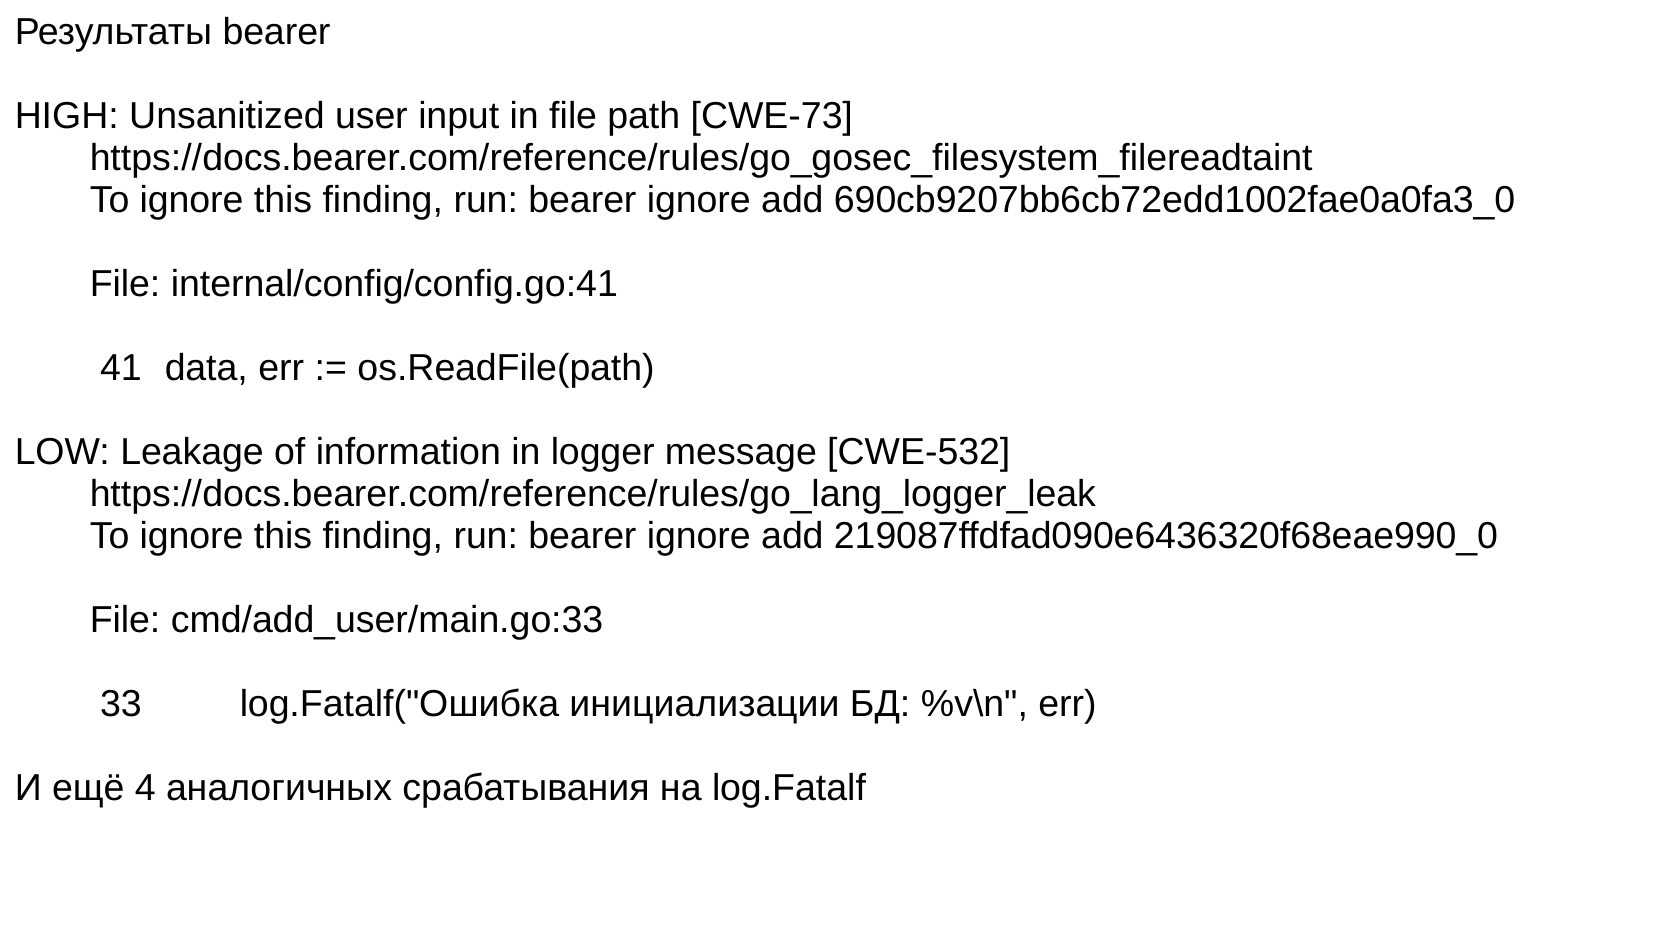

Результаты bearer
HIGH: Unsanitized user input in file path [CWE-73]
	https://docs.bearer.com/reference/rules/go_gosec_filesystem_filereadtaint
	To ignore this finding, run: bearer ignore add 690cb9207bb6cb72edd1002fae0a0fa3_0
	File: internal/config/config.go:41
	 41 	data, err := os.ReadFile(path)
LOW: Leakage of information in logger message [CWE-532]
	https://docs.bearer.com/reference/rules/go_lang_logger_leak
	To ignore this finding, run: bearer ignore add 219087ffdfad090e6436320f68eae990_0
	File: cmd/add_user/main.go:33
	 33 		log.Fatalf("Ошибка инициализации БД: %v\n", err)
И ещё 4 аналогичных срабатывания на log.Fatalf